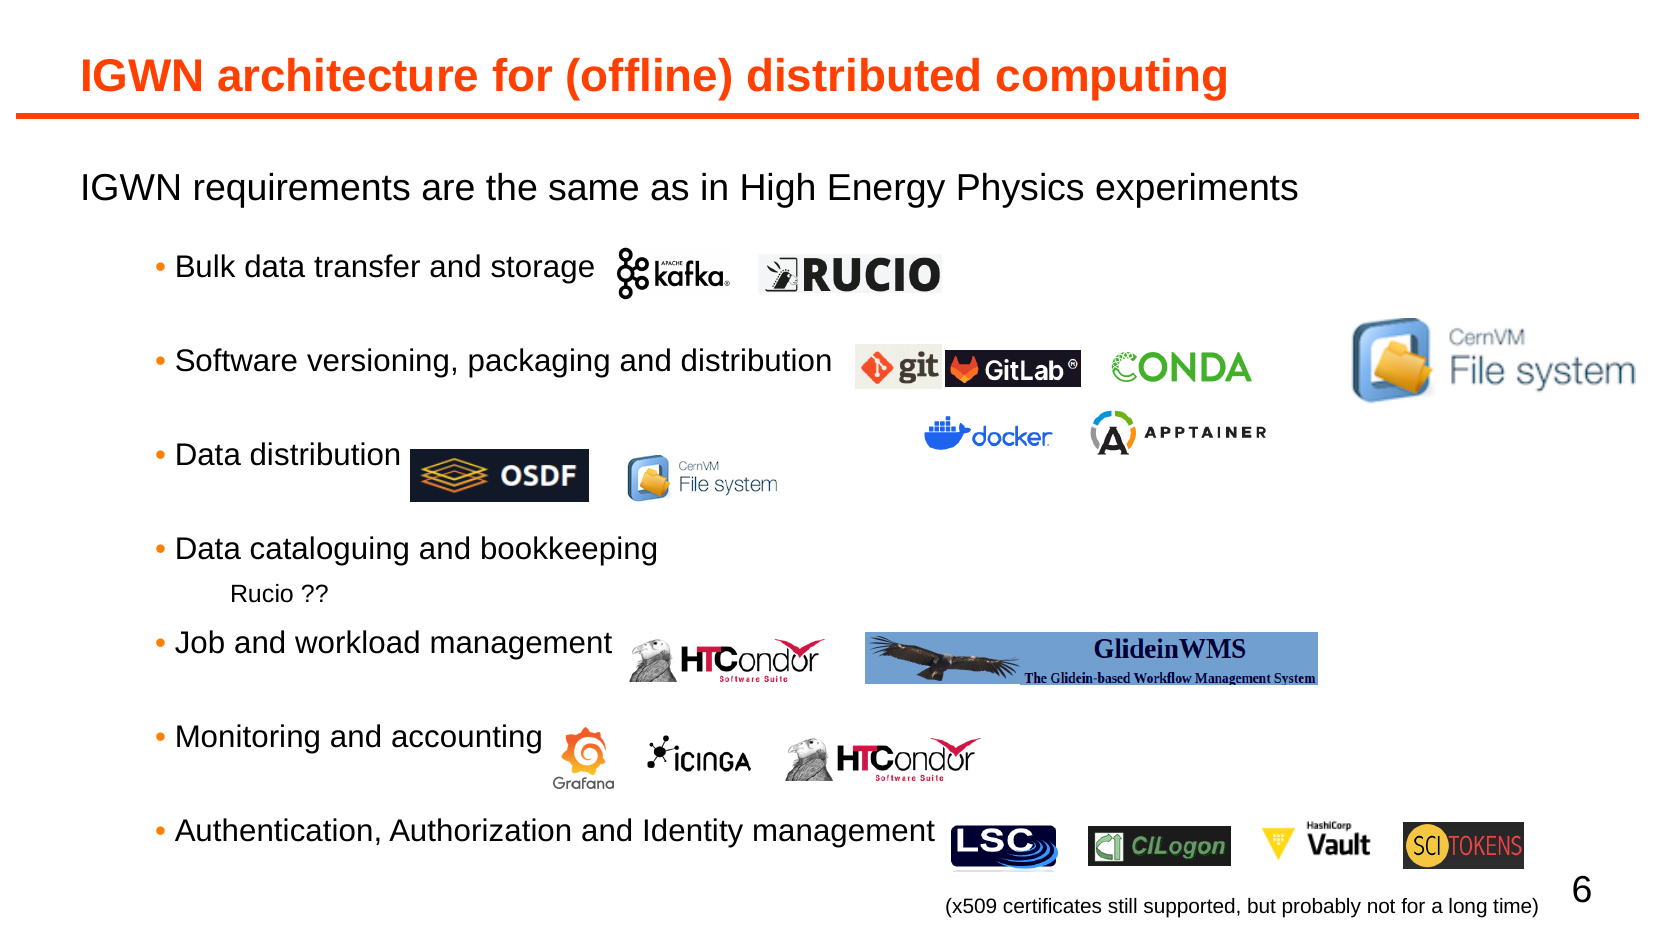

IGWN architecture for (offline) distributed computing
IGWN requirements are the same as in High Energy Physics experiments
	• Bulk data transfer and storage
	• Software versioning, packaging and distribution
	• Data distribution
	• Data cataloguing and bookkeeping
		Rucio ??
	• Job and workload management
	• Monitoring and accounting
	• Authentication, Authorization and Identity management
											 (x509 certificates still supported, but probably not for a long time)
6